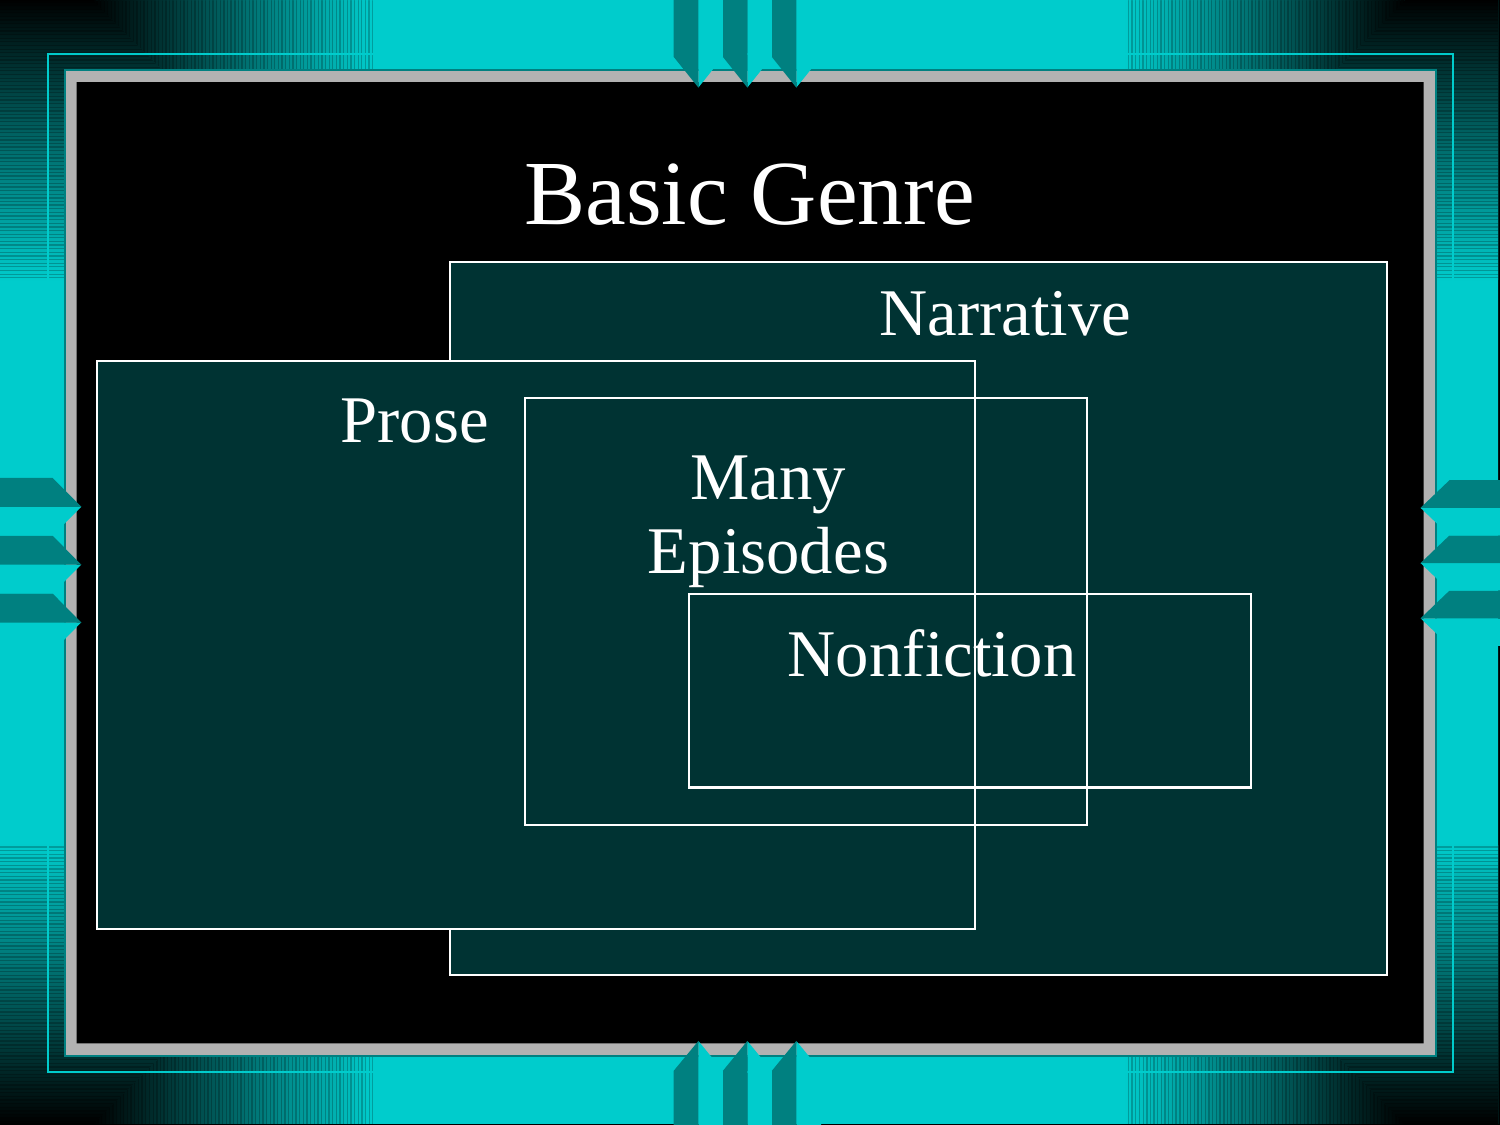

# Basic Genre
Narrative
Prose
Many
Episodes
Nonfiction